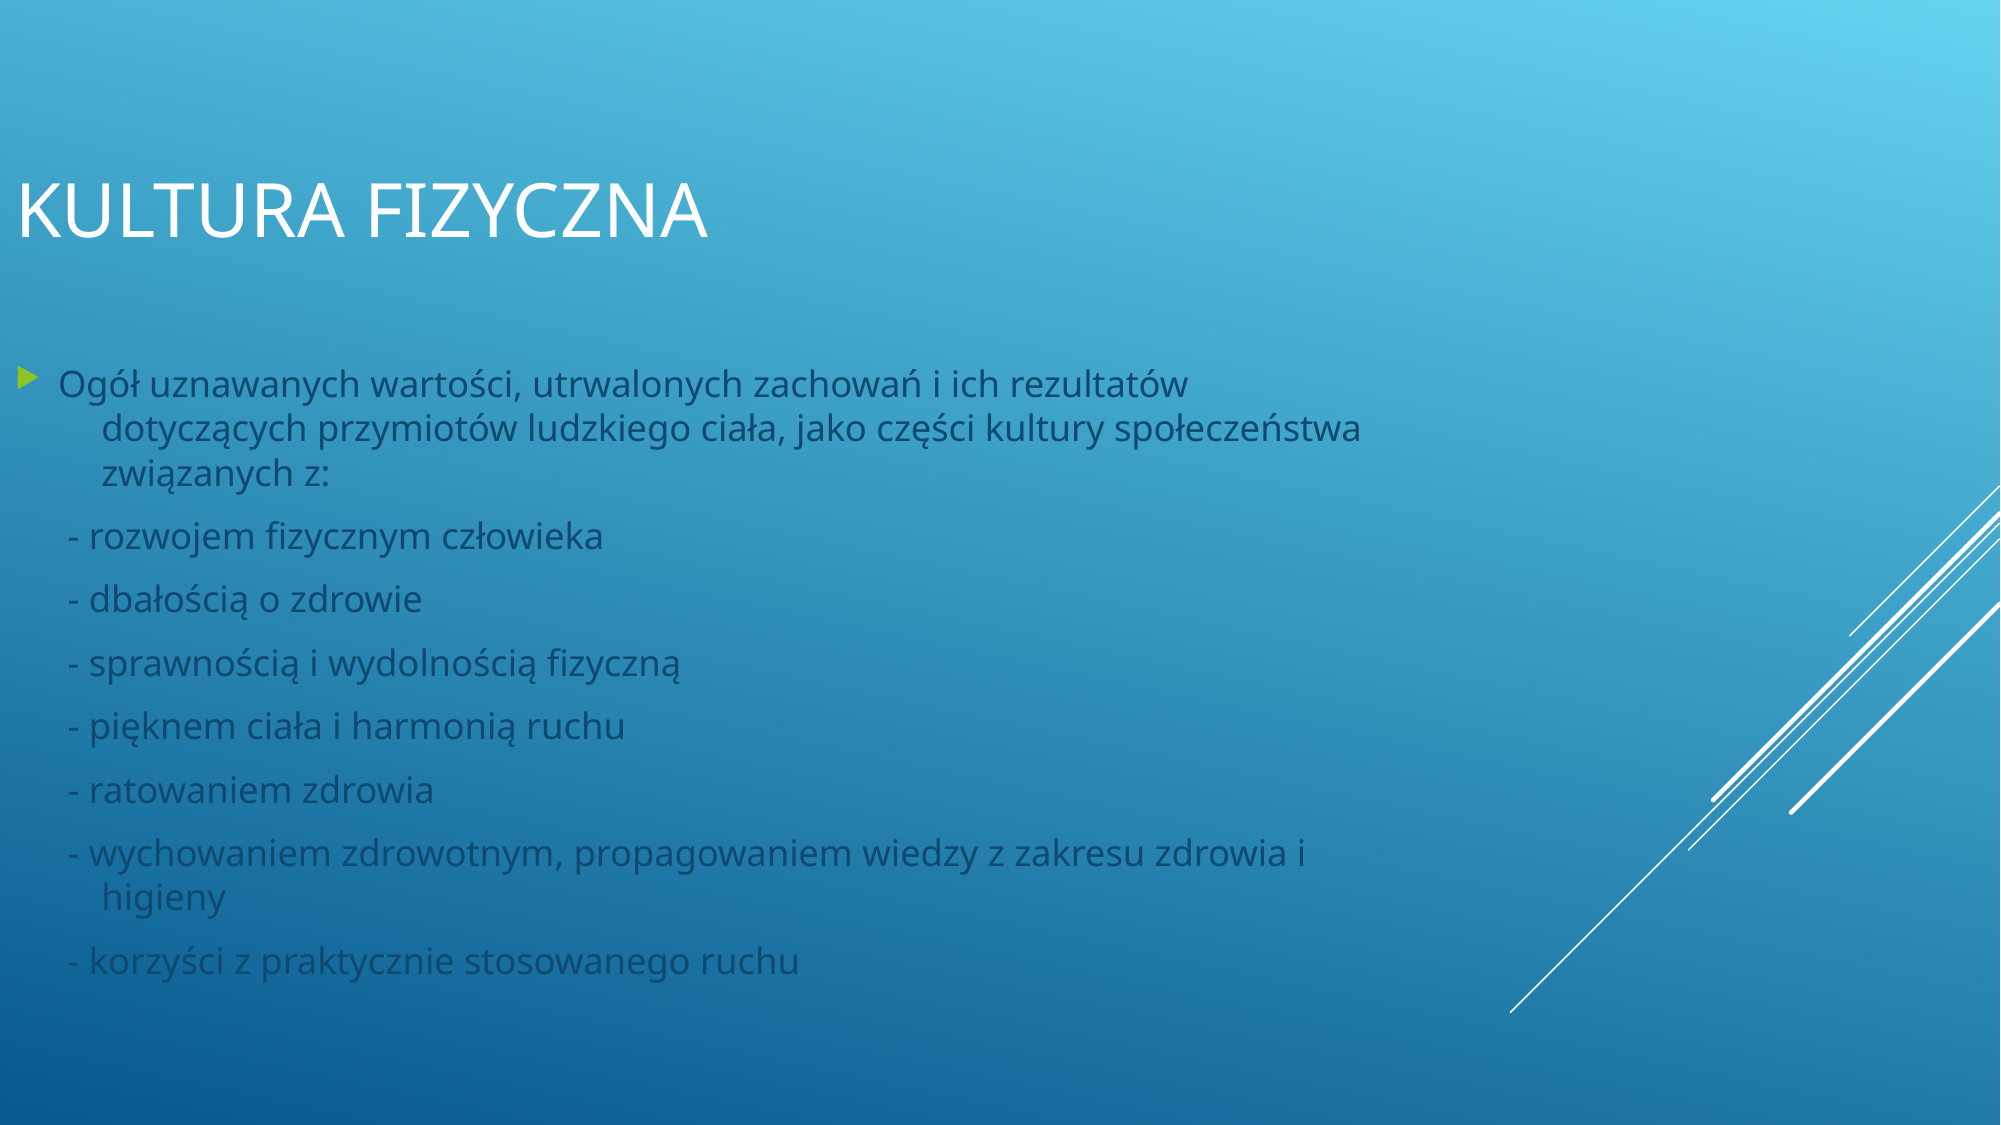

# KULTURA FIZYCZNA
Ogół uznawanych wartości, utrwalonych zachowań i ich rezultatów dotyczących przymiotów ludzkiego ciała, jako części kultury społeczeństwa związanych z:
 - rozwojem fizycznym człowieka
 - dbałością o zdrowie
 - sprawnością i wydolnością fizyczną
 - pięknem ciała i harmonią ruchu
 - ratowaniem zdrowia
 - wychowaniem zdrowotnym, propagowaniem wiedzy z zakresu zdrowia i higieny
 - korzyści z praktycznie stosowanego ruchu